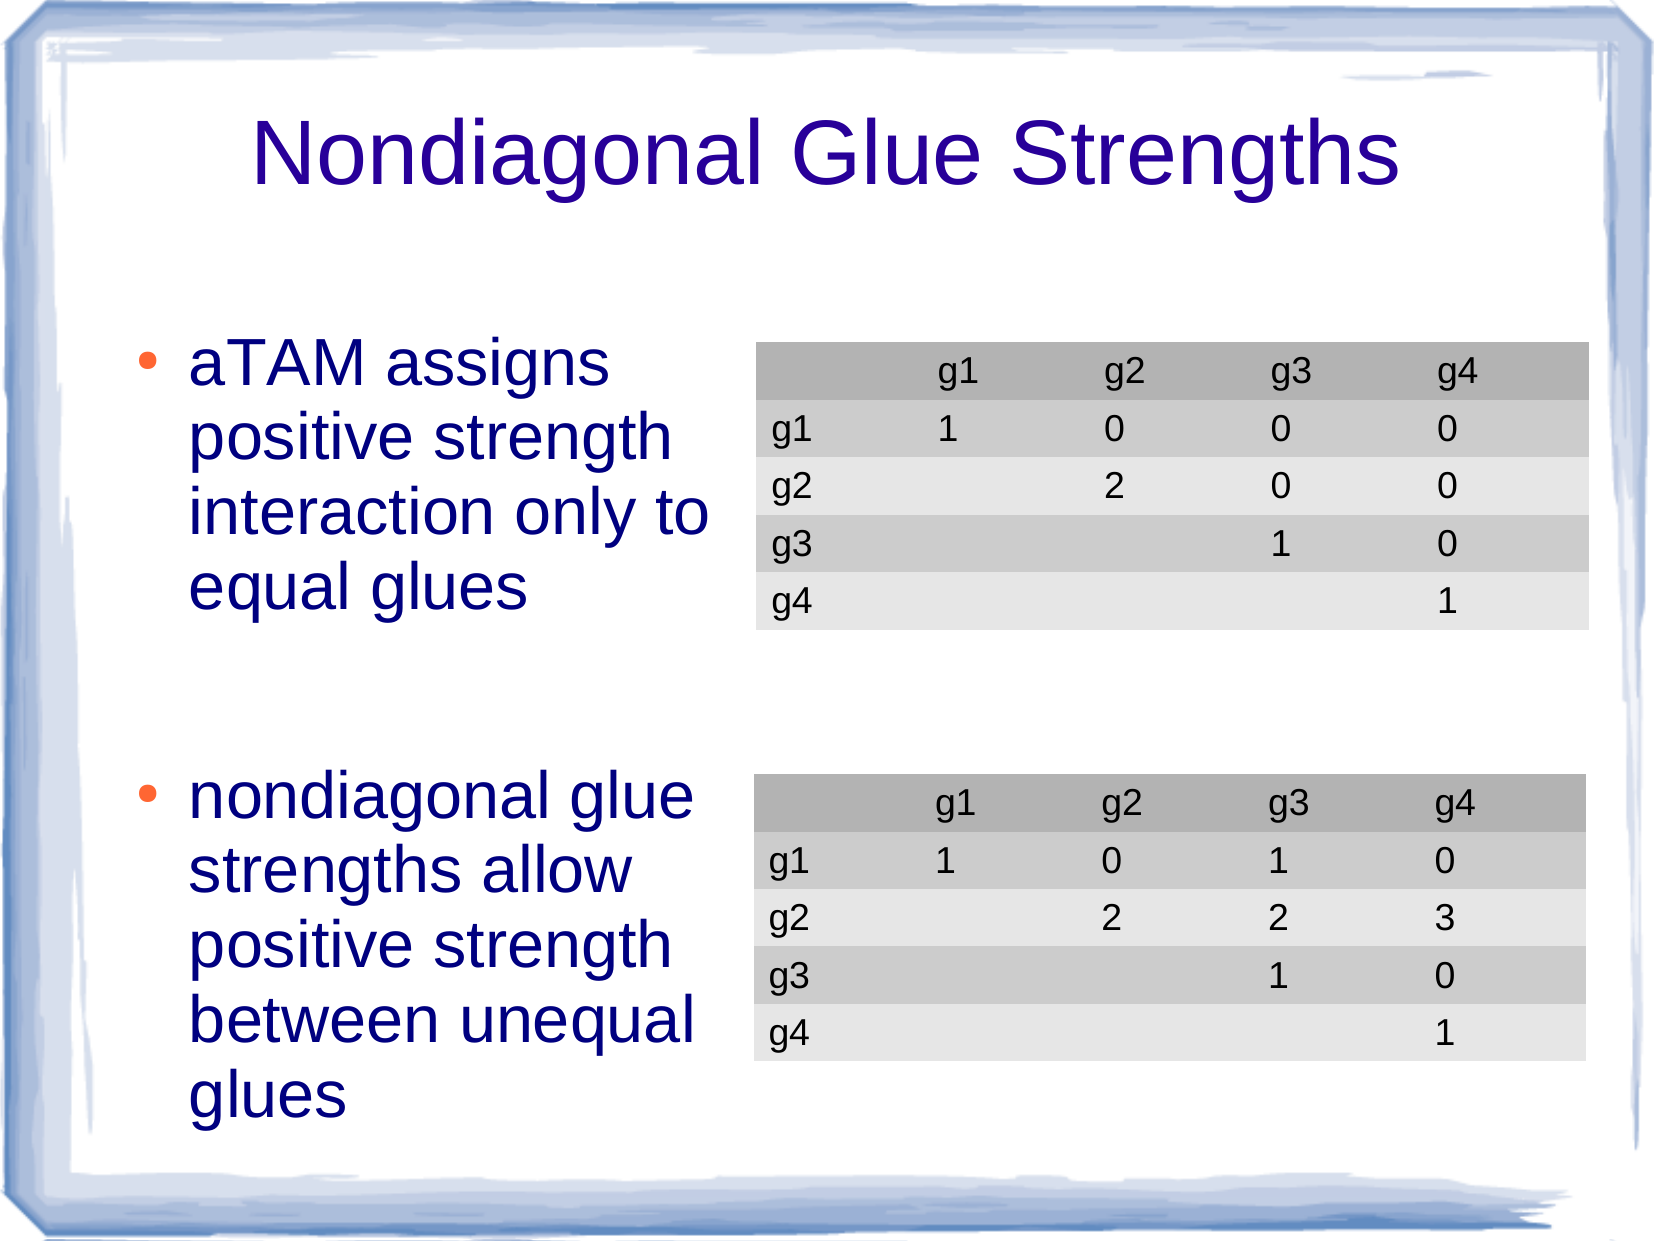

# Nondiagonal Glue Strengths
aTAM assigns positive strength interaction only to equal glues
nondiagonal glue strengths allow positive strength between unequal glues
| | g1 | g2 | g3 | g4 |
| --- | --- | --- | --- | --- |
| g1 | 1 | 0 | 0 | 0 |
| g2 | | 2 | 0 | 0 |
| g3 | | | 1 | 0 |
| g4 | | | | 1 |
| | g1 | g2 | g3 | g4 |
| --- | --- | --- | --- | --- |
| g1 | 1 | 0 | 1 | 0 |
| g2 | | 2 | 2 | 3 |
| g3 | | | 1 | 0 |
| g4 | | | | 1 |